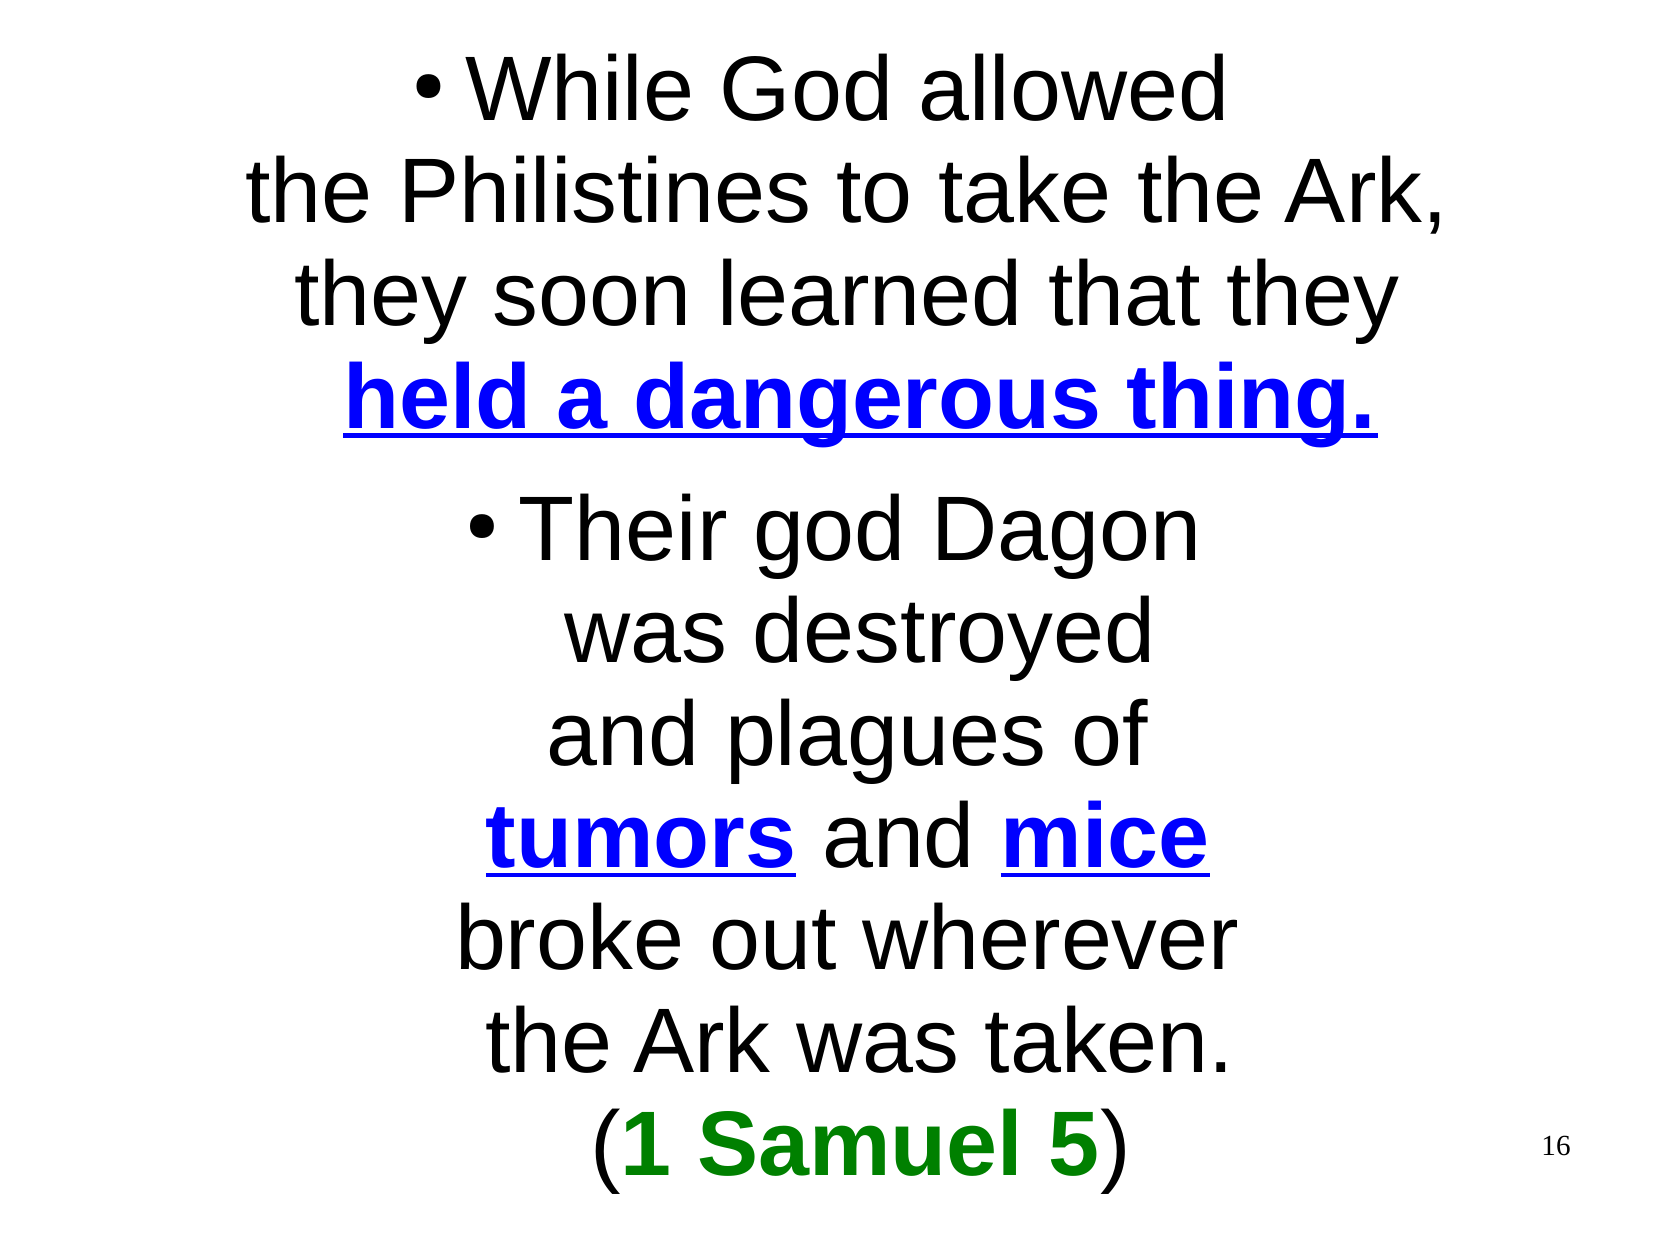

# While God allowed the Philistines to take the Ark, they soon learned that they held a dangerous thing.
Their god Dagon
 was destroyed
and plagues of
tumors and mice
broke out wherever
the Ark was taken.
(1 Samuel 5)
16